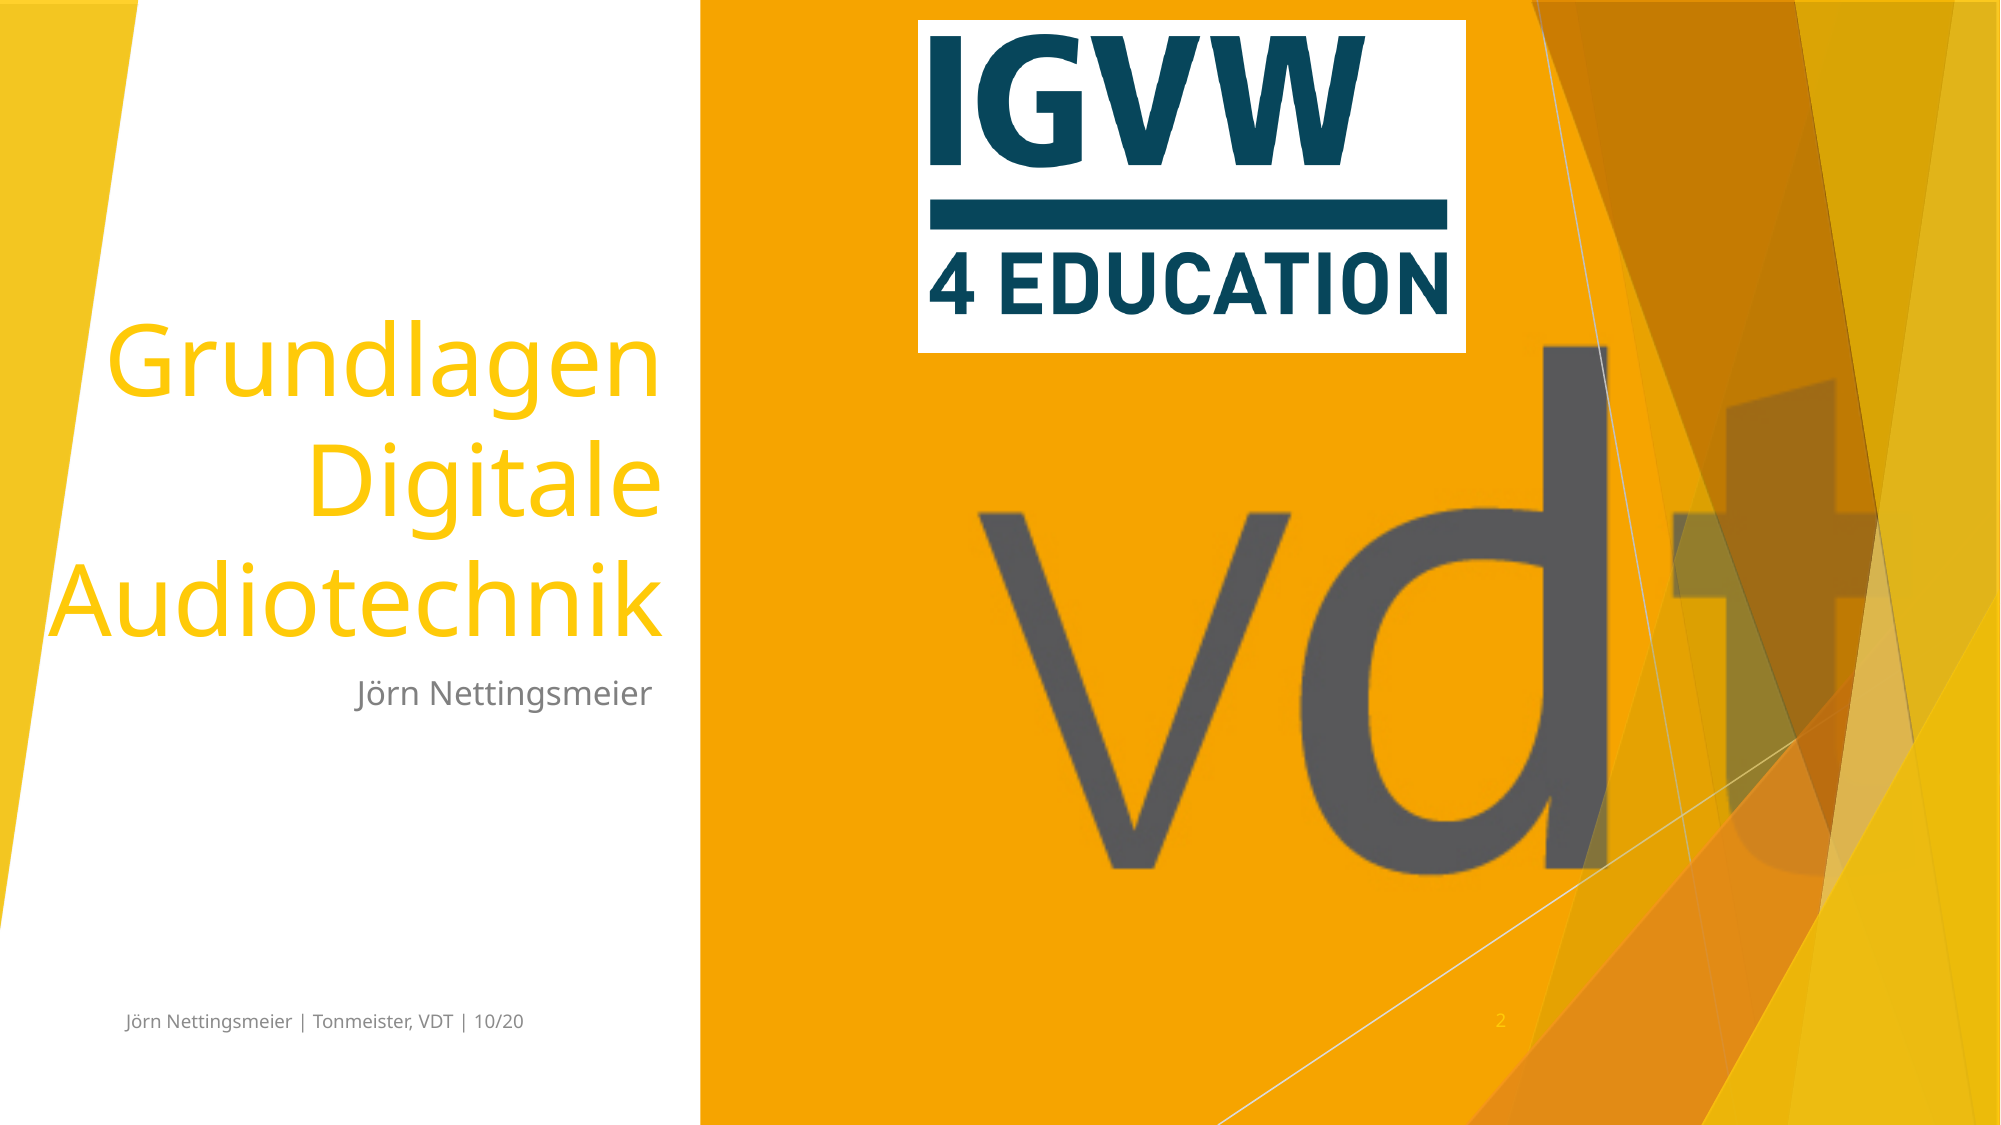

# Grundlagen Digitale Audiotechnik
Jörn Nettingsmeier
Jörn Nettingsmeier | Tonmeister, VDT | 10/20